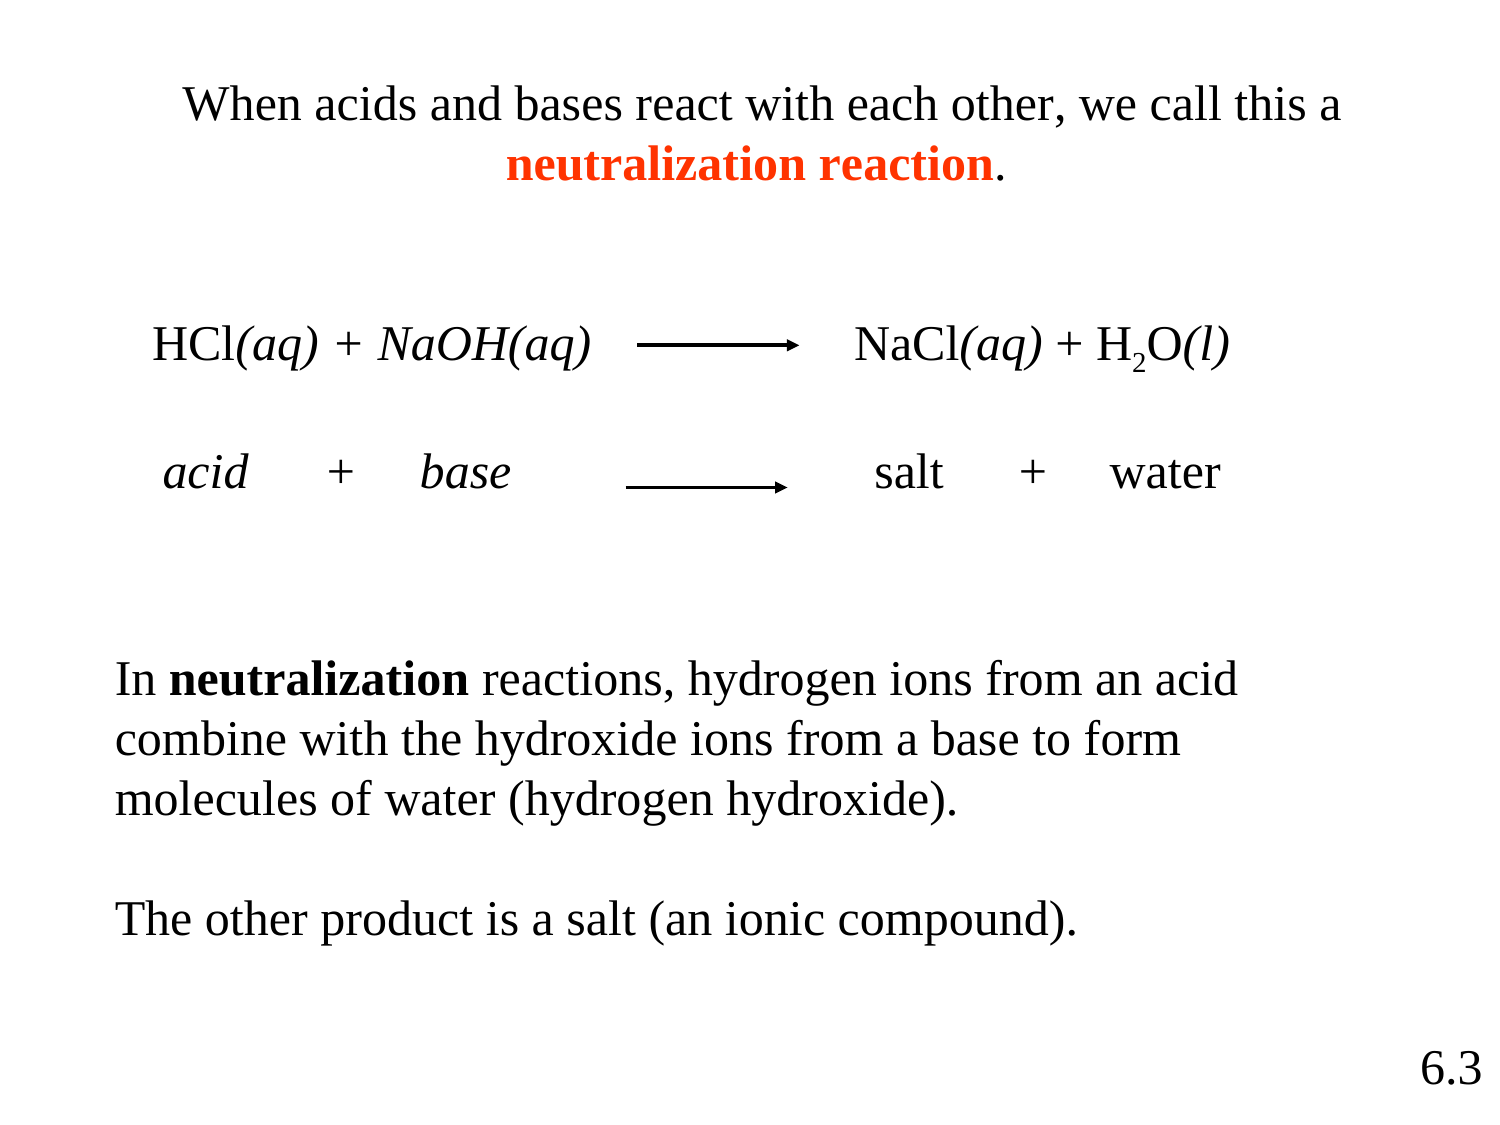

When acids and bases react with each other, we call this a neutralization reaction.
 HCl(aq) + NaOH(aq) NaCl(aq) + H2O(l)
acid + base salt + water
In neutralization reactions, hydrogen ions from an acid combine with the hydroxide ions from a base to form molecules of water (hydrogen hydroxide).
The other product is a salt (an ionic compound).
6.3